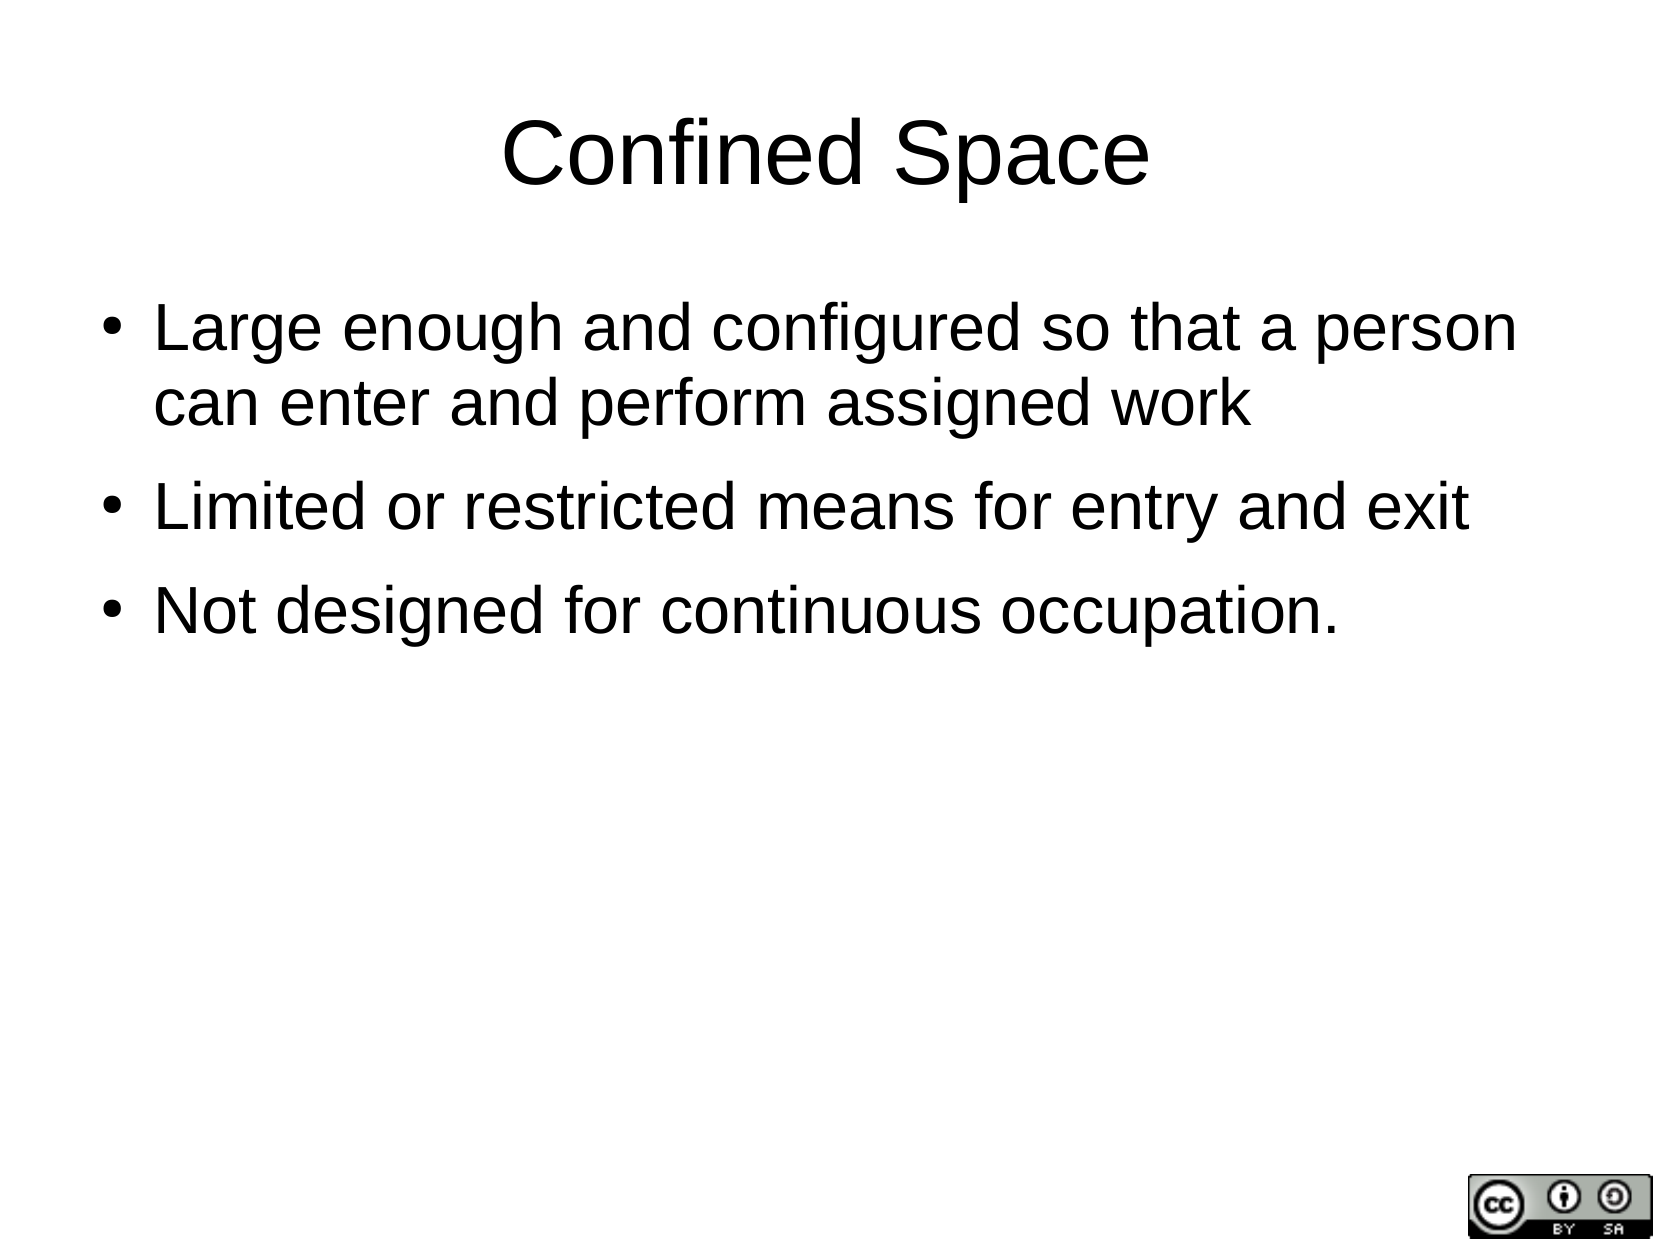

# Confined Space
Large enough and configured so that a person can enter and perform assigned work
Limited or restricted means for entry and exit
Not designed for continuous occupation.